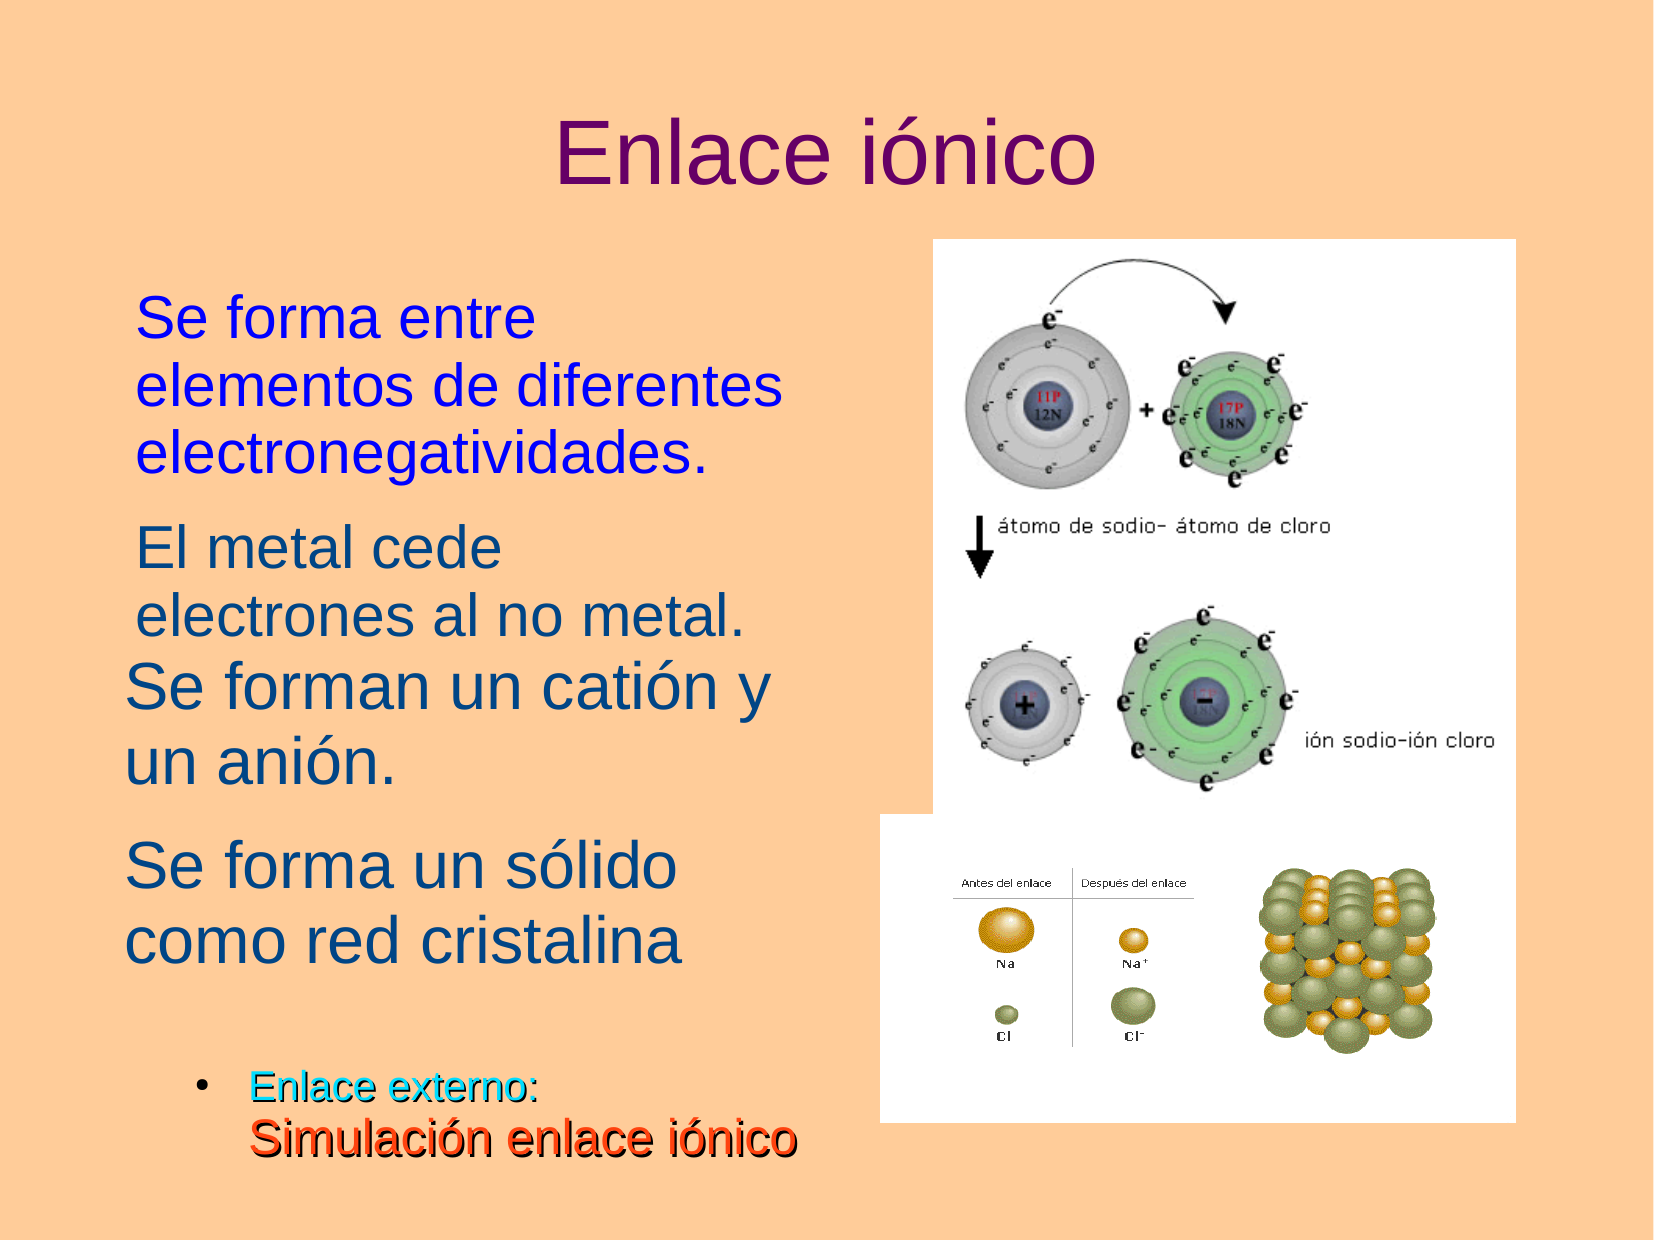

# Enlace iónico
Se forma entre elementos de diferentes electronegatividades.
El metal cede electrones al no metal.
Se forman un catión y un anión.
Se forma un sólido como red cristalina
Enlace externo:Simulación enlace iónico